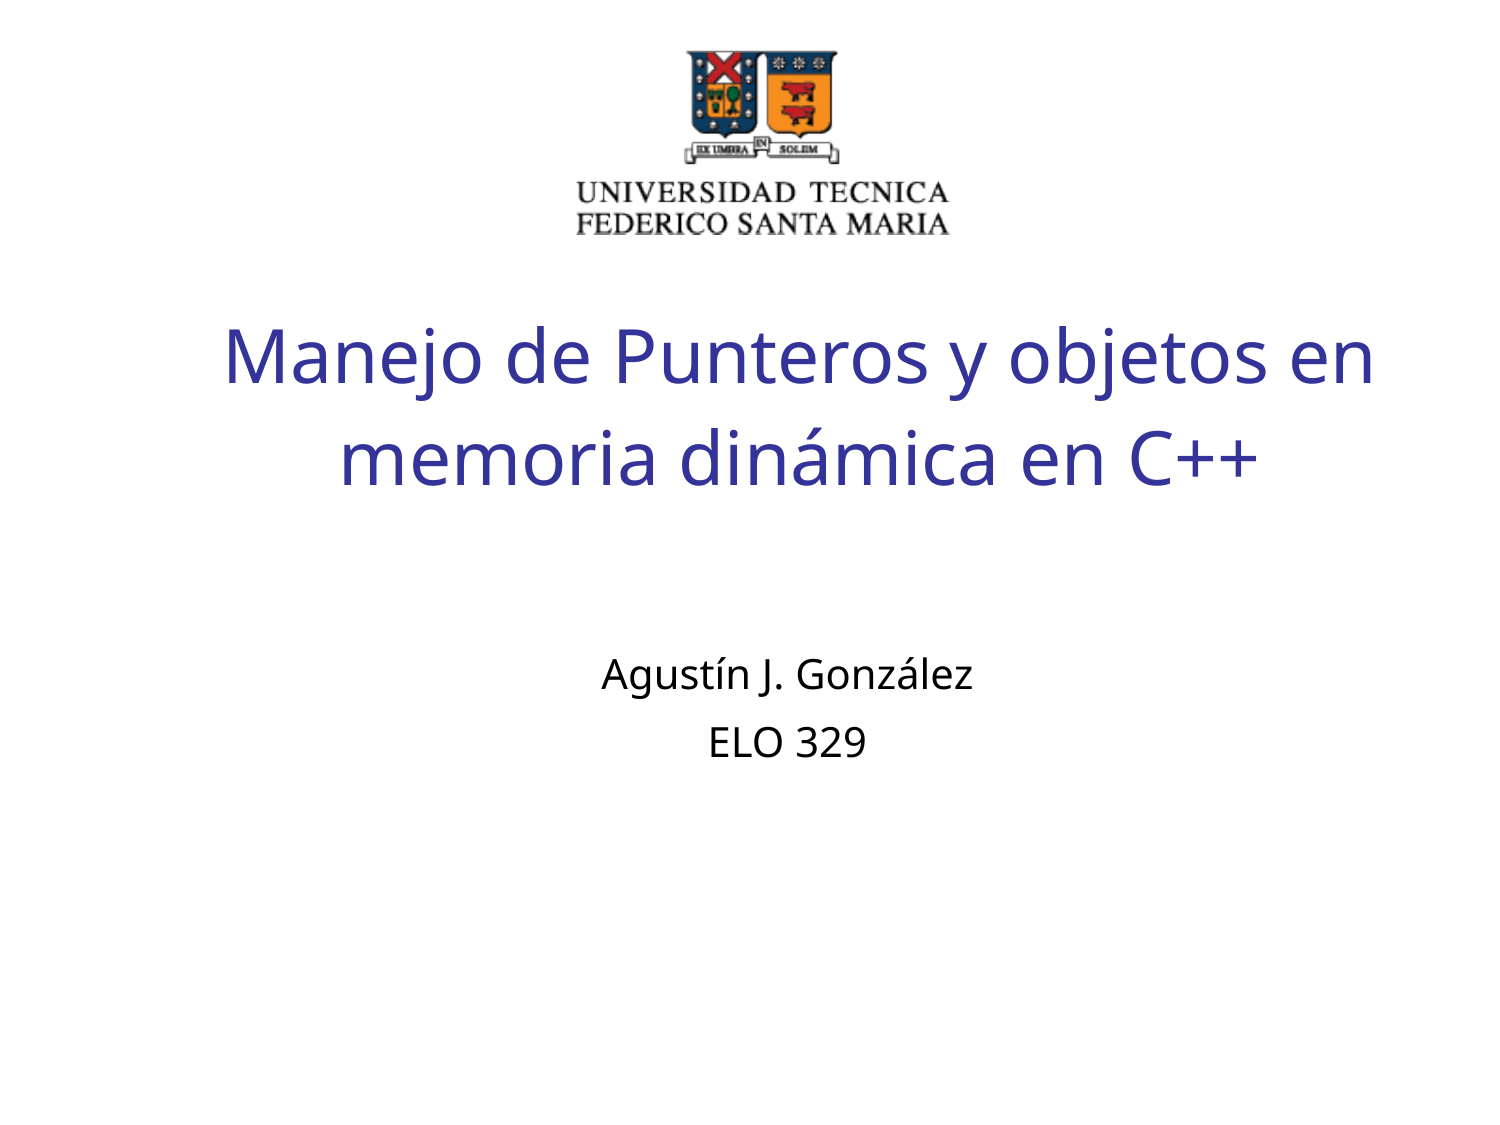

# Manejo de Punteros y objetos en memoria dinámica en C++
Agustín J. González
ELO 329